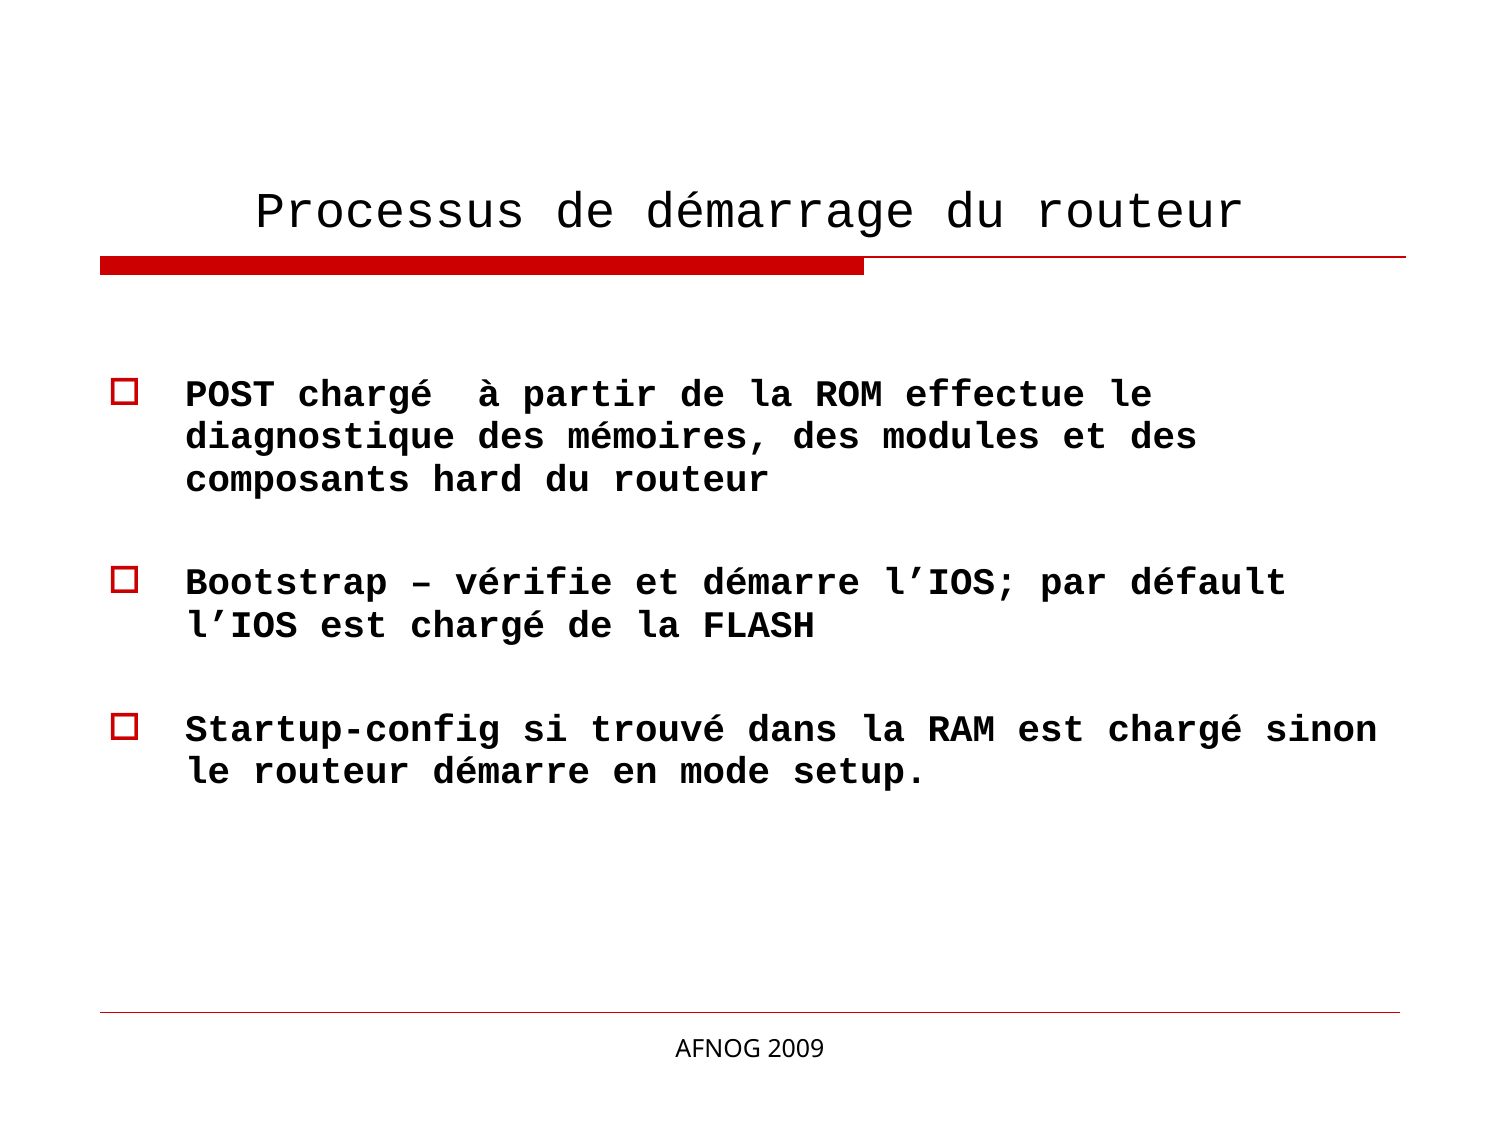

# Processus de démarrage du routeur
POST chargé à partir de la ROM effectue le diagnostique des mémoires, des modules et des composants hard du routeur
Bootstrap – vérifie et démarre l’IOS; par défault l’IOS est chargé de la FLASH
Startup-config si trouvé dans la RAM est chargé sinon le routeur démarre en mode setup.
AFNOG 2009